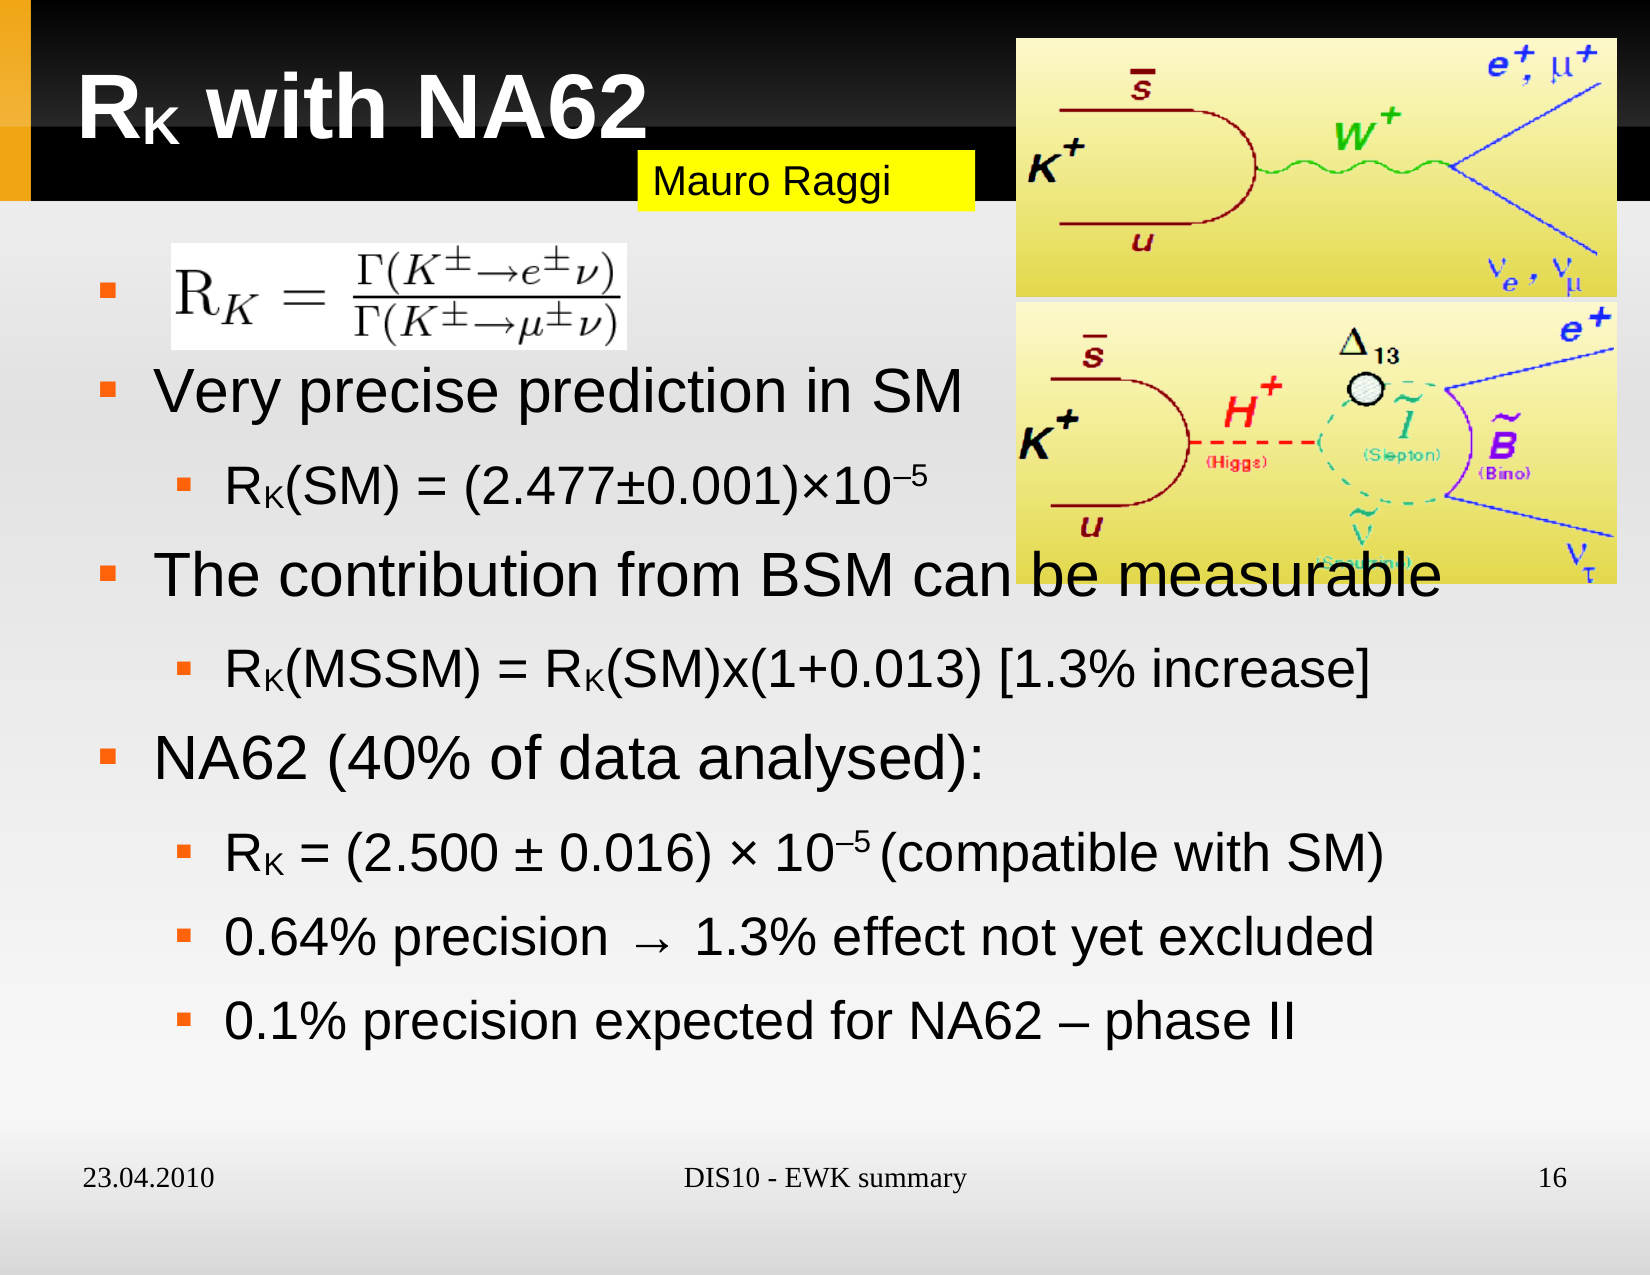

# RK with NA62
Mauro Raggi
Very precise prediction in SM
RK(SM) = (2.477±0.001)×10–5
The contribution from BSM can be measurable
RK(MSSM) = RK(SM)x(1+0.013) [1.3% increase]
NA62 (40% of data analysed):
RK = (2.500 ± 0.016) × 10–5 (compatible with SM)
0.64% precision → 1.3% effect not yet excluded
0.1% precision expected for NA62 – phase II
23.04.2010
16